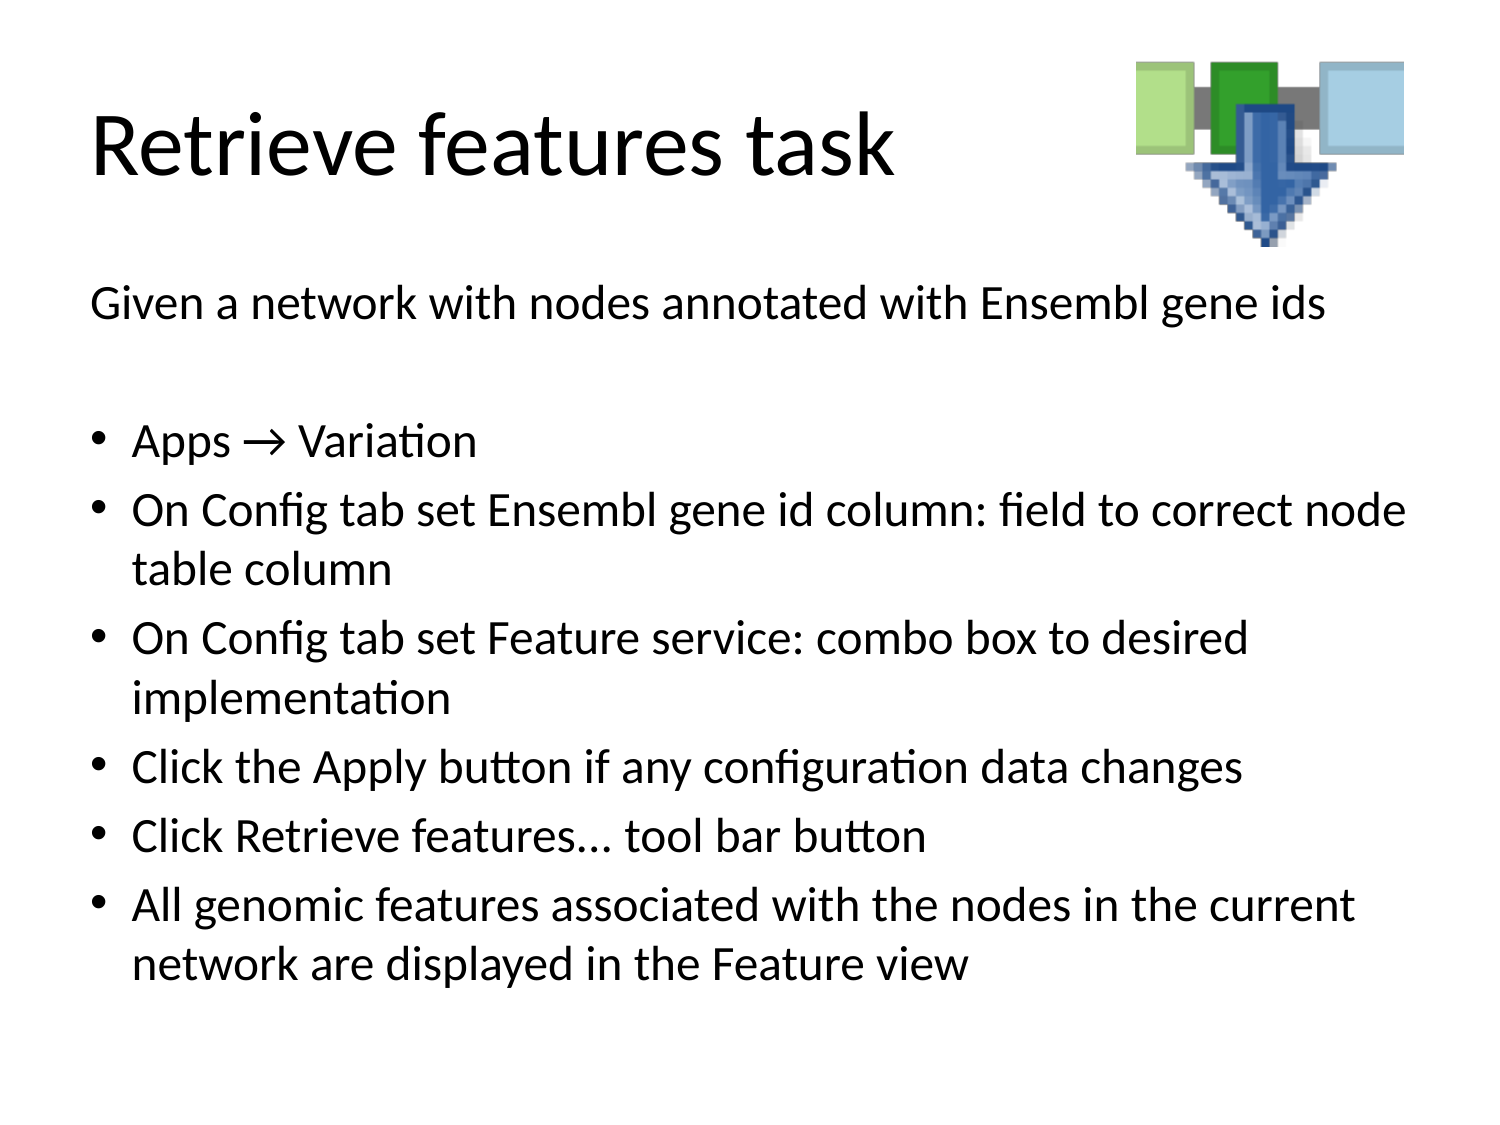

# Retrieve features task
Given a network with nodes annotated with Ensembl gene ids
Apps → Variation
On Config tab set Ensembl gene id column: field to correct node table column
On Config tab set Feature service: combo box to desired implementation
Click the Apply button if any configuration data changes
Click Retrieve features... tool bar button
All genomic features associated with the nodes in the current network are displayed in the Feature view